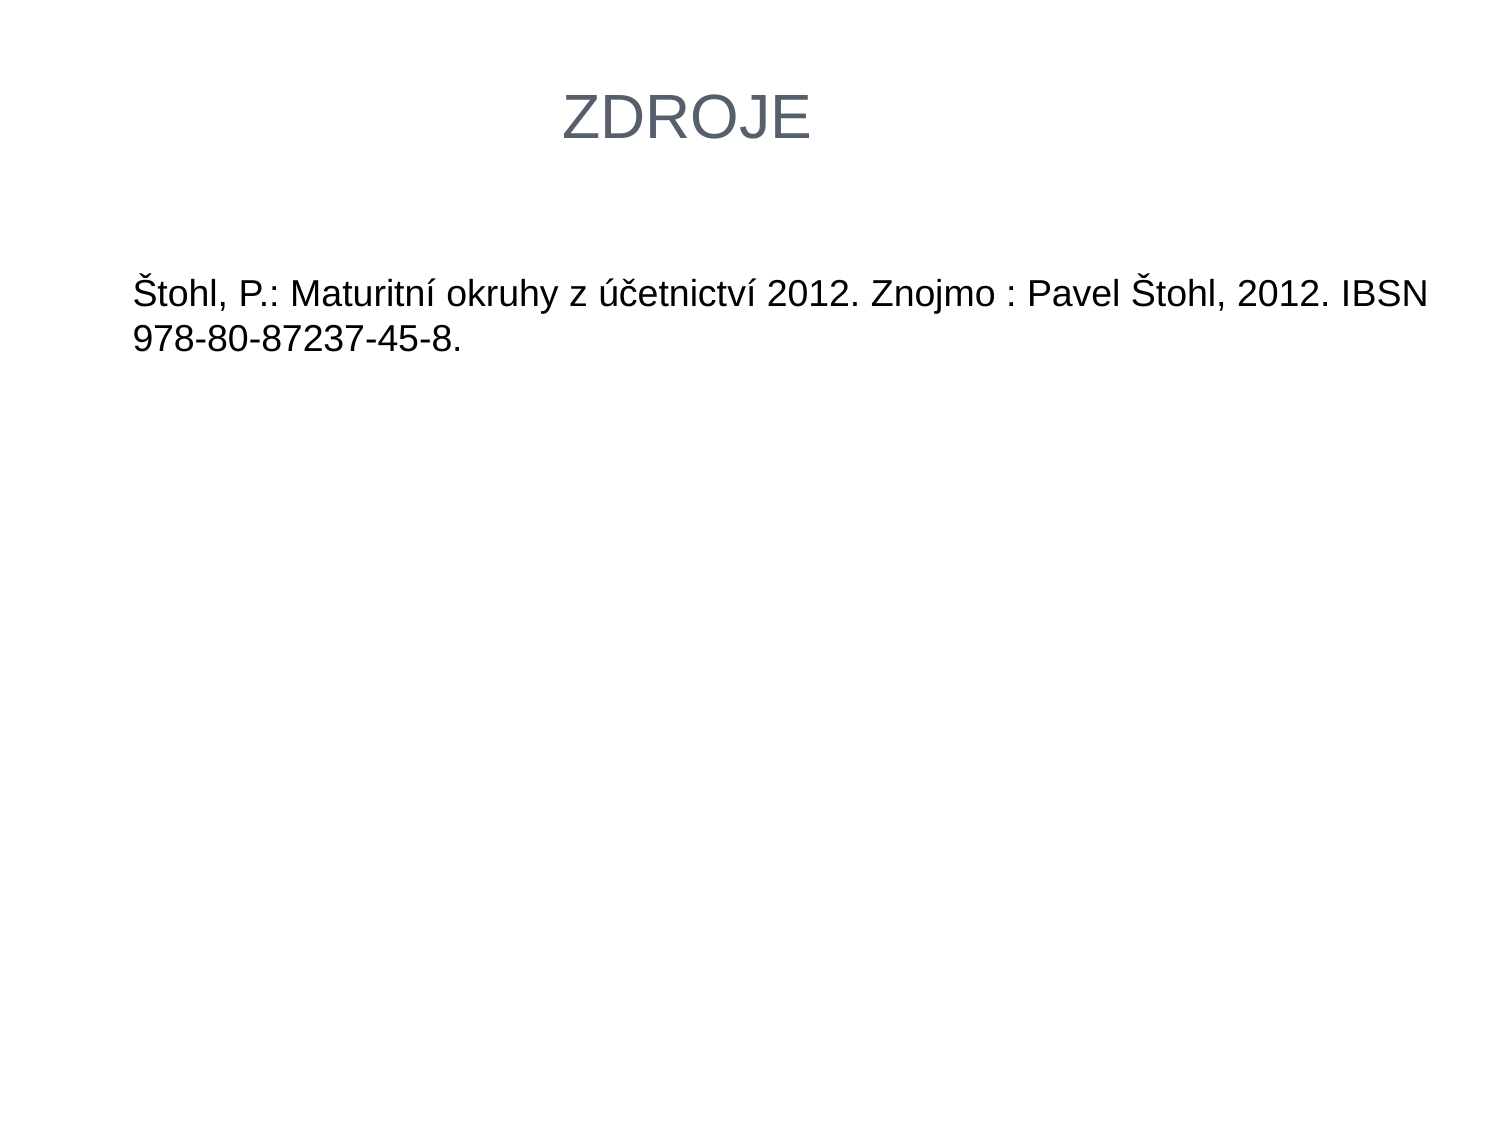

# ZDROJE
	Štohl, P.: Maturitní okruhy z účetnictví 2012. Znojmo : Pavel Štohl, 2012. IBSN 978-80-87237-45-8.